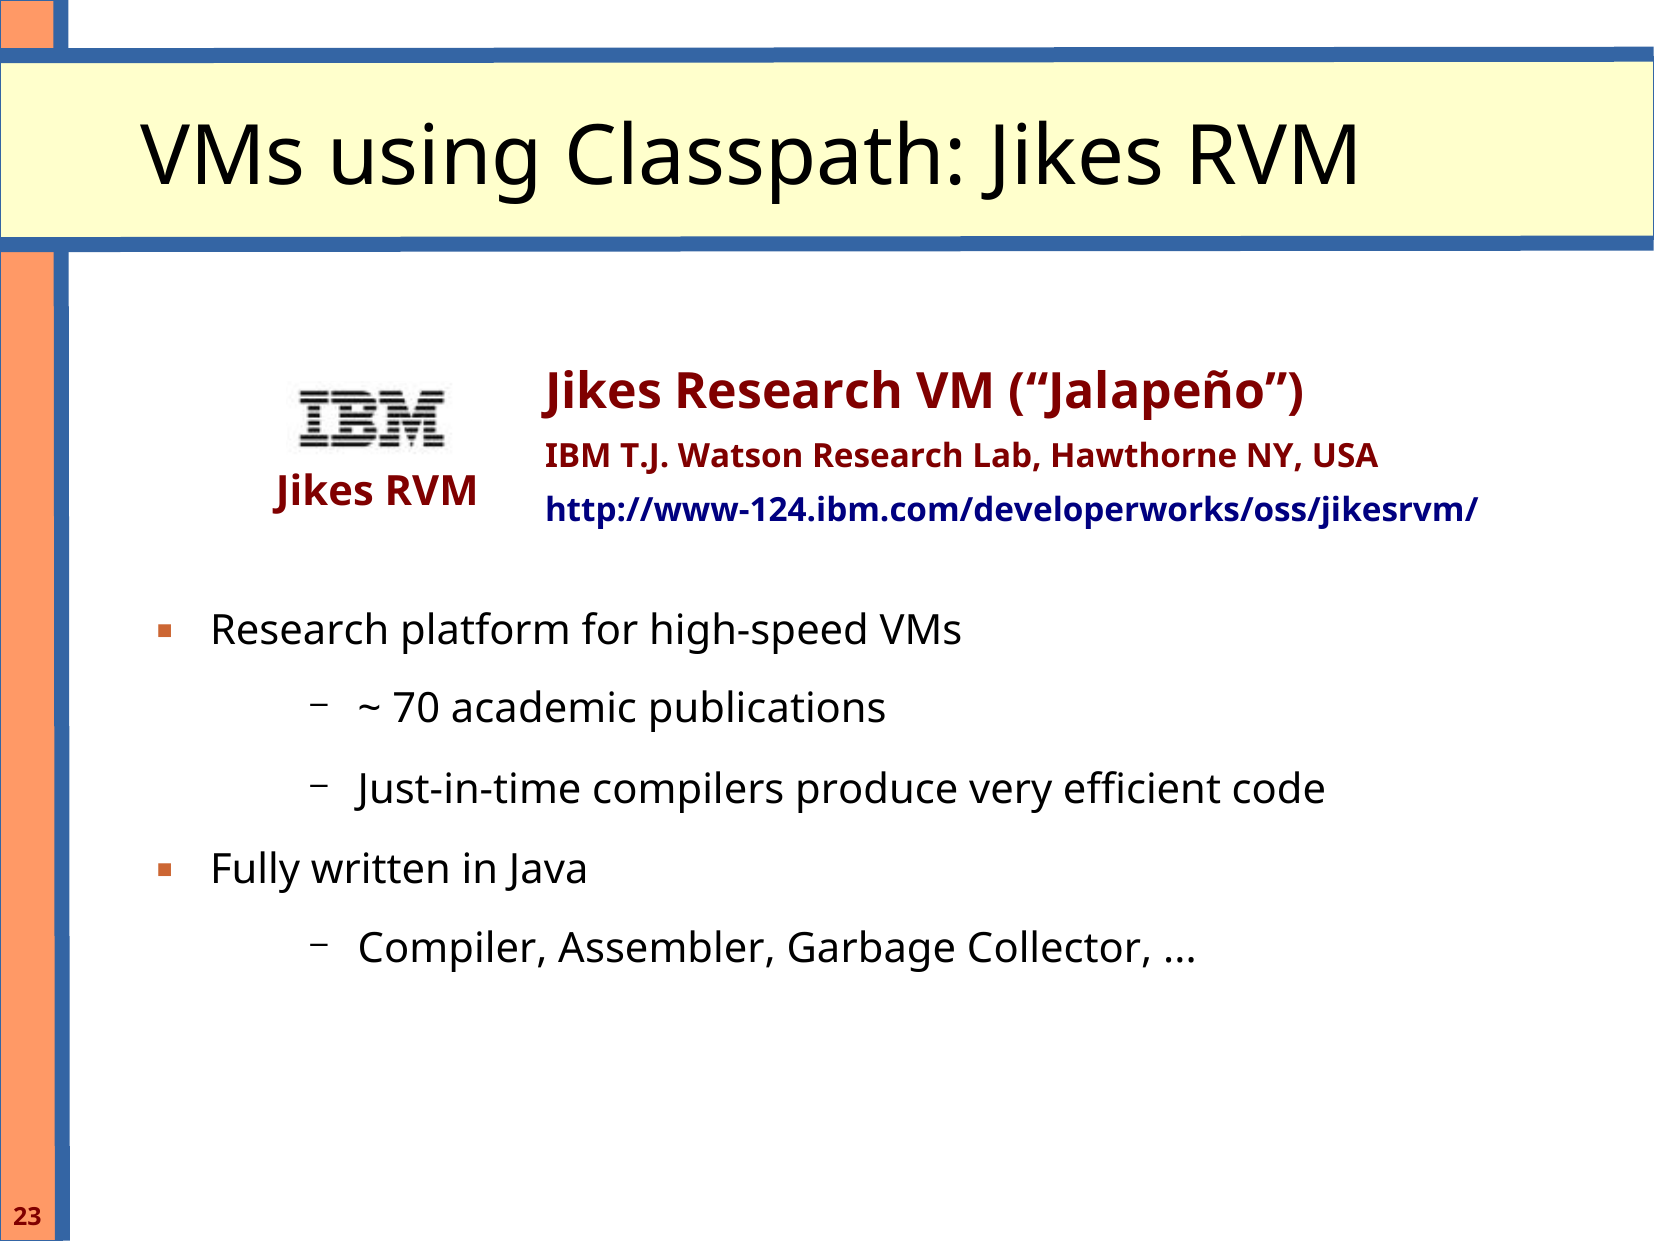

# VMs using Classpath: Jikes RVM
Jikes Research VM (“Jalapeño”)
IBM T.J. Watson Research Lab, Hawthorne NY, USA
http://www-124.ibm.com/developerworks/oss/jikesrvm/
Jikes RVM
Research platform for high-speed VMs
~ 70 academic publications
Just-in-time compilers produce very efficient code
Fully written in Java
Compiler, Assembler, Garbage Collector, ...